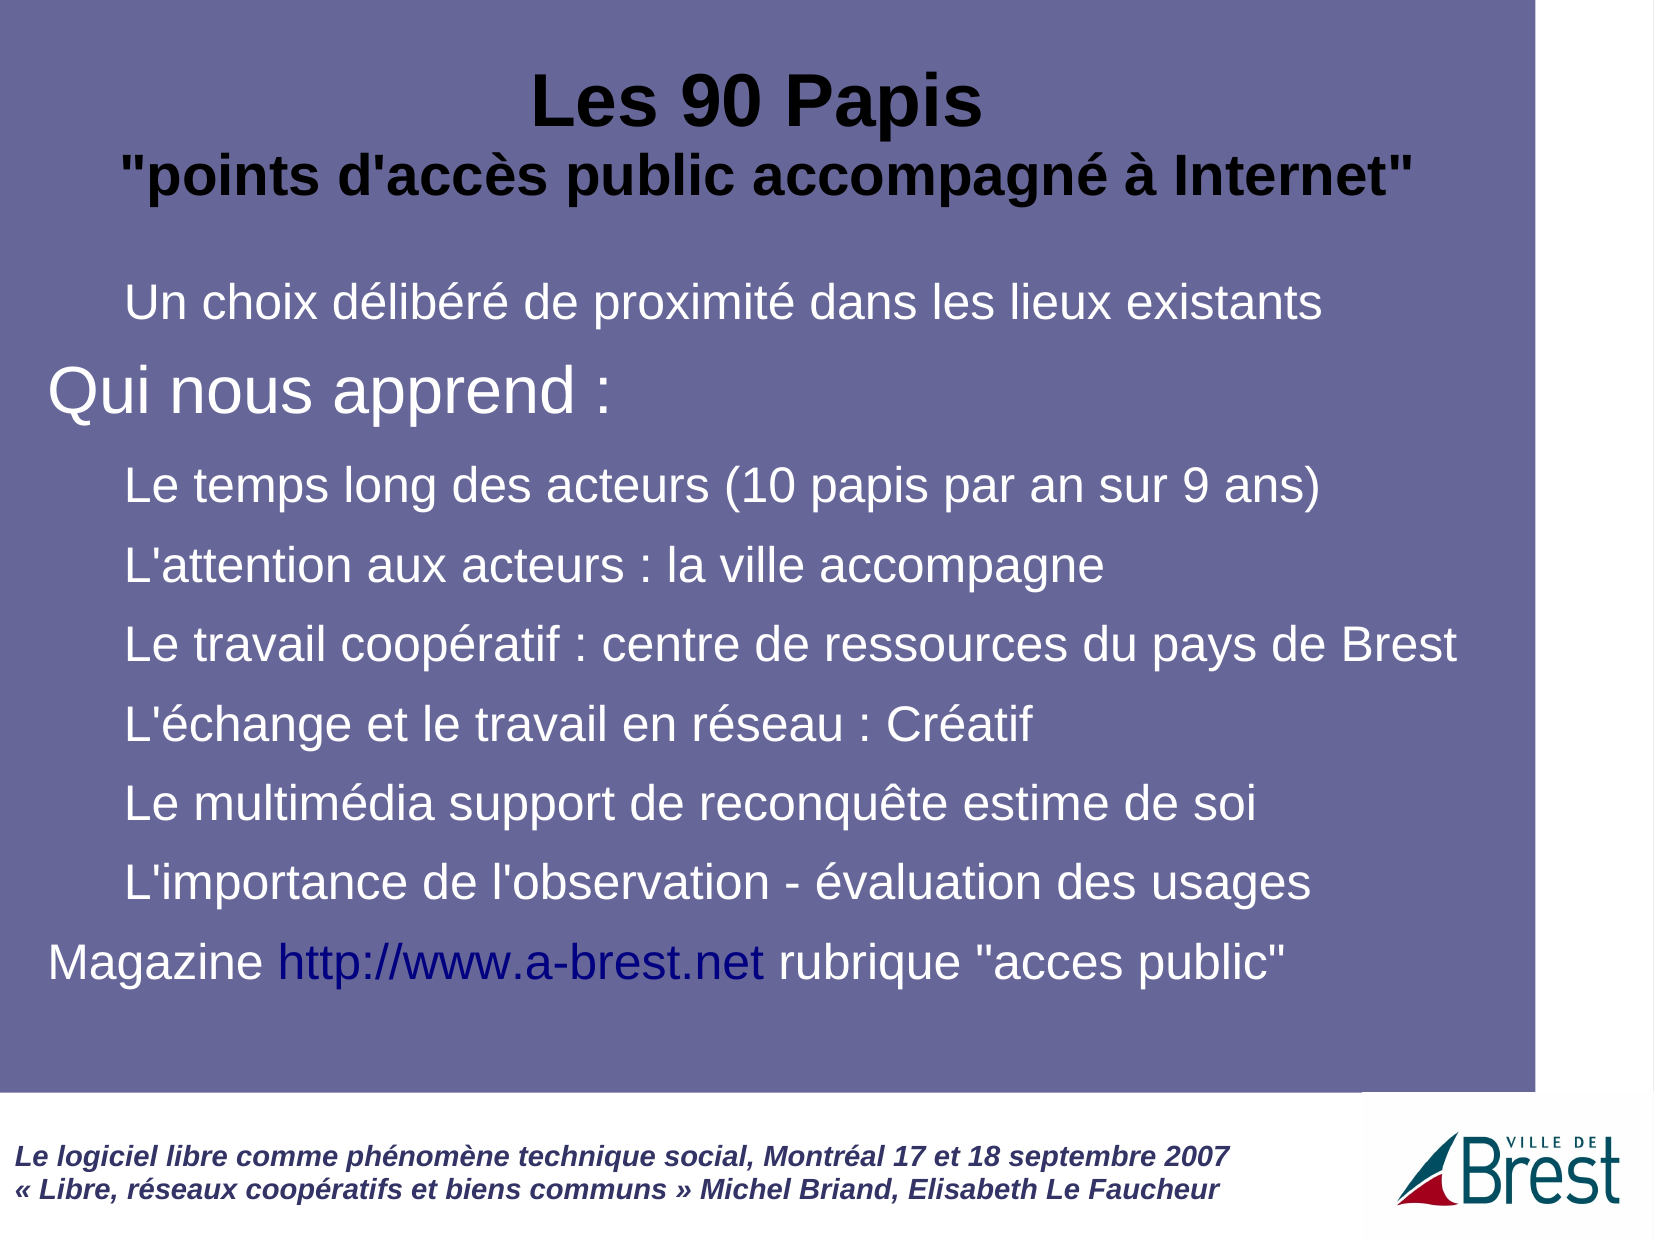

# Les 90 Papis "points d'accès public accompagné à Internet"
Un choix délibéré de proximité dans les lieux existants
Qui nous apprend :
Le temps long des acteurs (10 papis par an sur 9 ans)
L'attention aux acteurs : la ville accompagne
Le travail coopératif : centre de ressources du pays de Brest
L'échange et le travail en réseau : Créatif
Le multimédia support de reconquête estime de soi
L'importance de l'observation - évaluation des usages
Magazine http://www.a-brest.net rubrique "acces public"